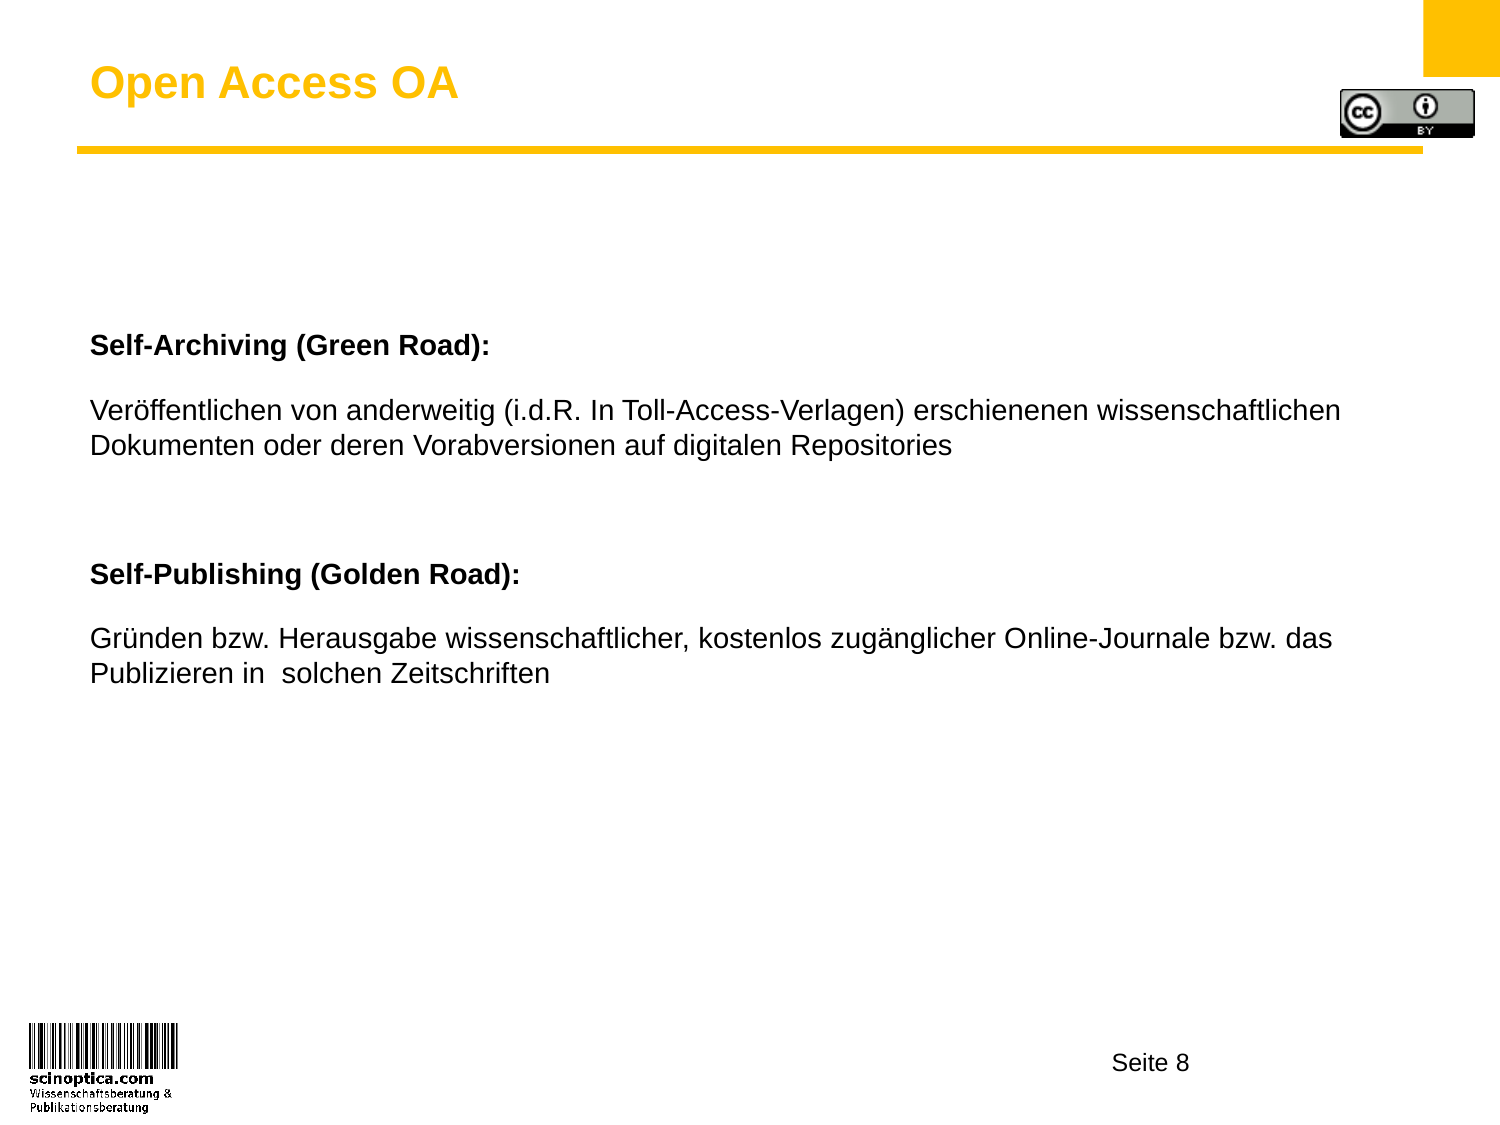

# Open Access OA
Self-Archiving (Green Road):
Veröffentlichen von anderweitig (i.d.R. In Toll-Access-Verlagen) erschienenen wissenschaftlichen Dokumenten oder deren Vorabversionen auf digitalen Repositories
Self-Publishing (Golden Road):
Gründen bzw. Herausgabe wissenschaftlicher, kostenlos zugänglicher Online-Journale bzw. das Publizieren in solchen Zeitschriften
Seite